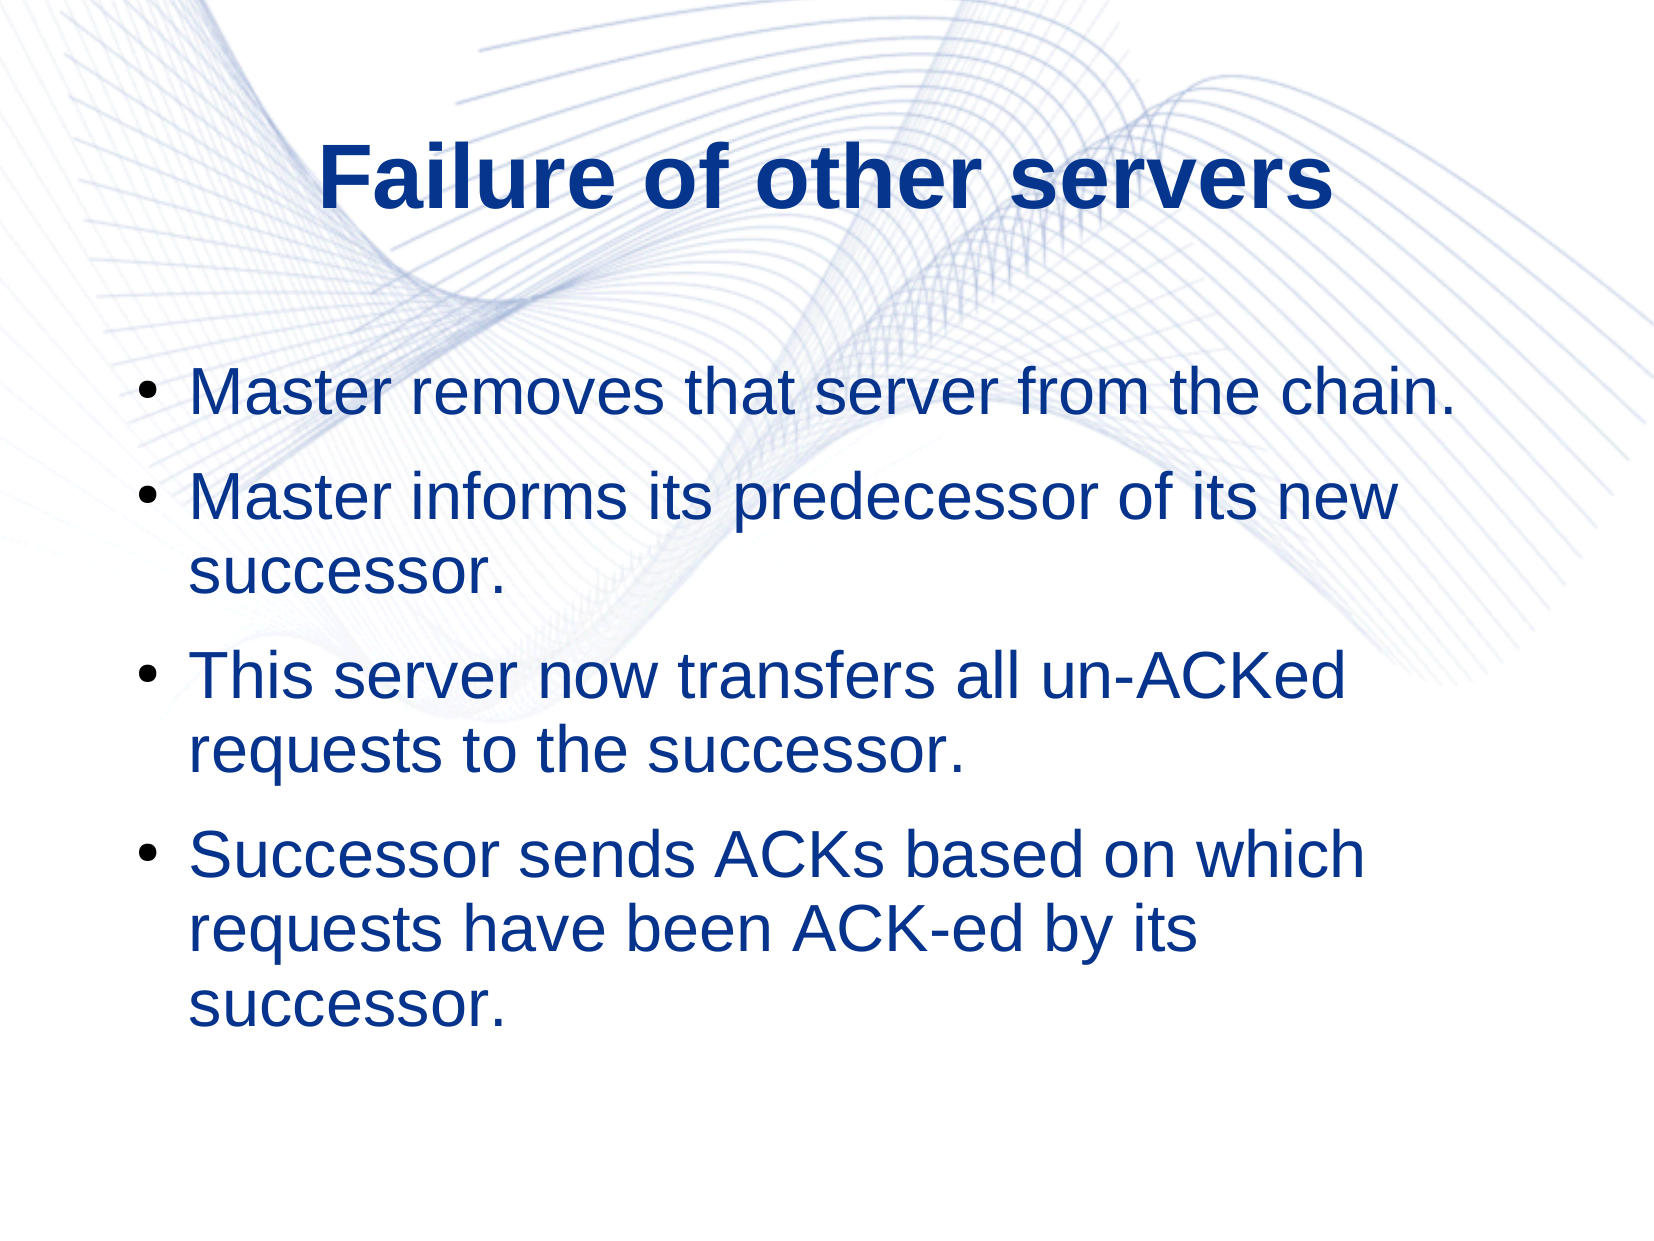

# Failure of other servers
Master removes that server from the chain.
Master informs its predecessor of its new successor.
This server now transfers all un-ACKed requests to the successor.
Successor sends ACKs based on which requests have been ACK-ed by its successor.